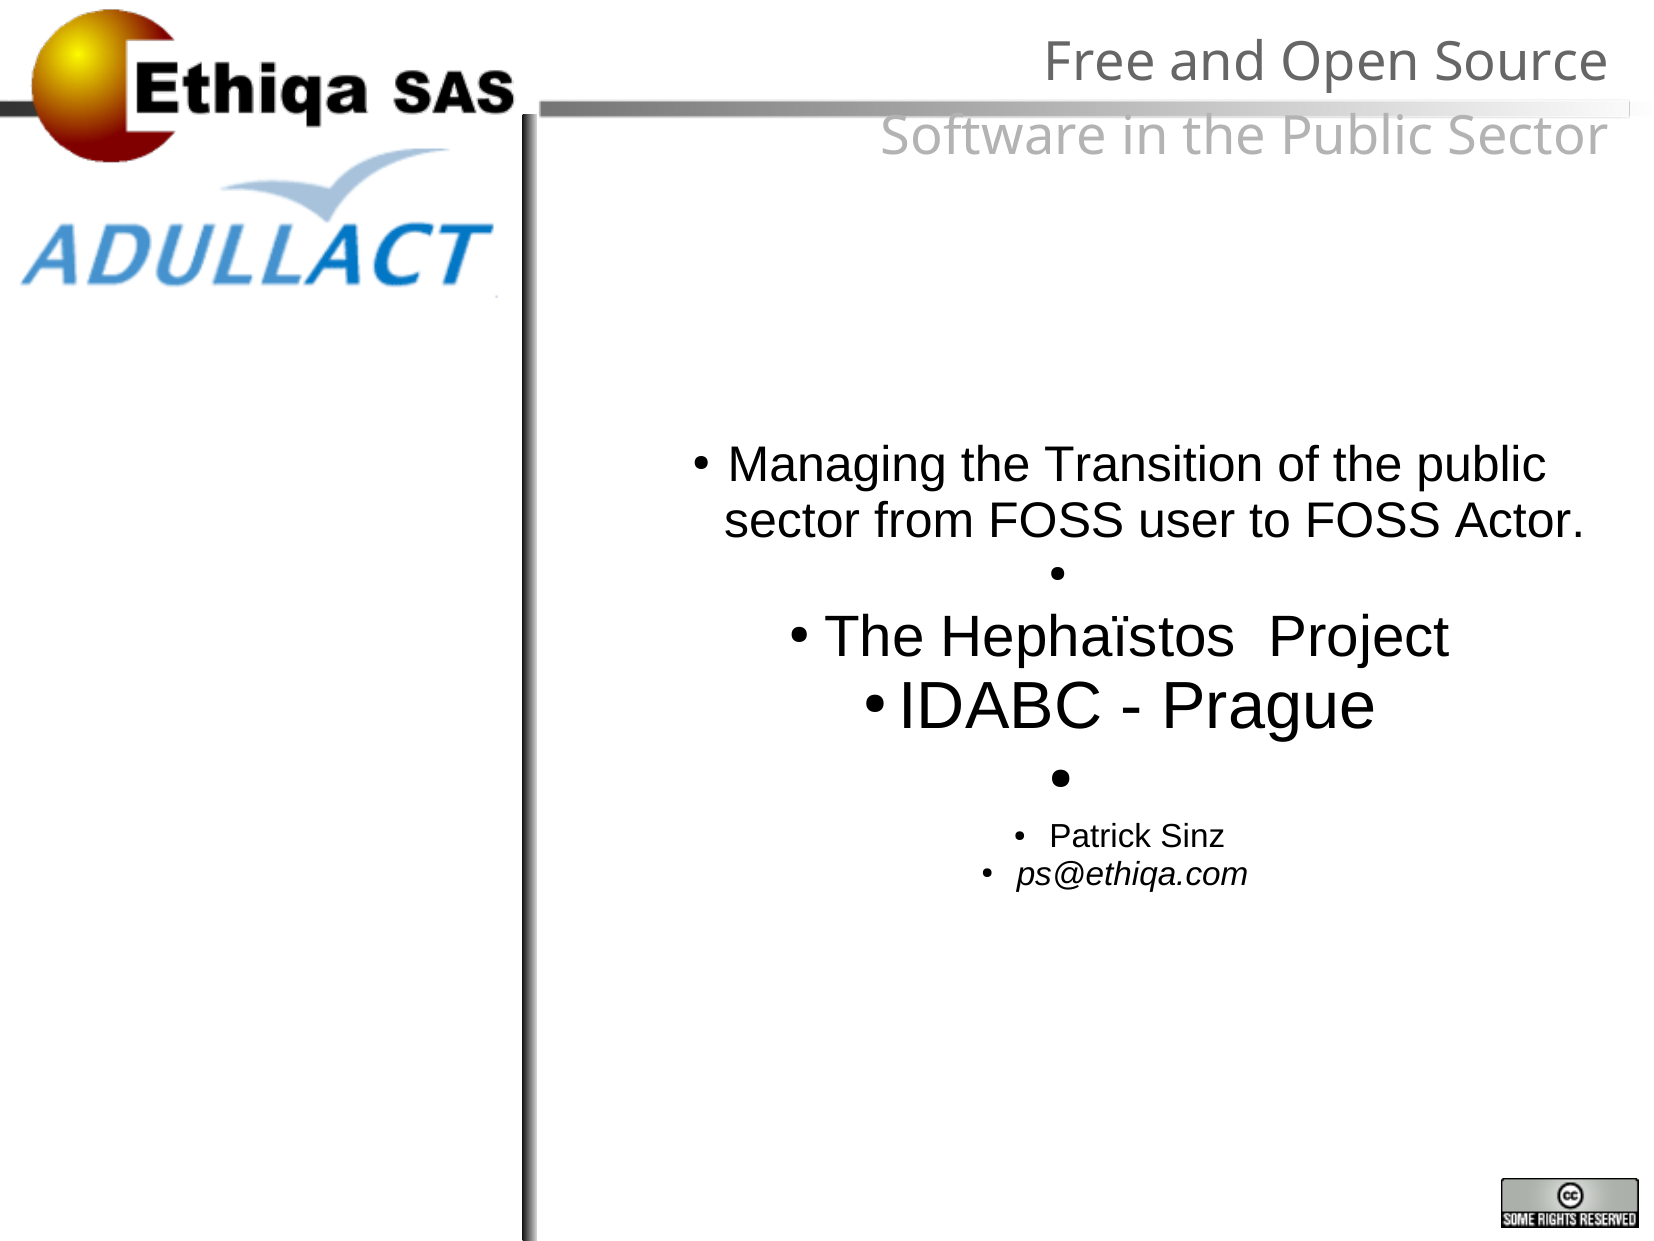

# Free and Open Source Software in the Public Sector
Managing the Transition of the public sector from FOSS user to FOSS Actor.
The Hephaïstos Project
IDABC - Prague
Patrick Sinz
ps@ethiqa.com